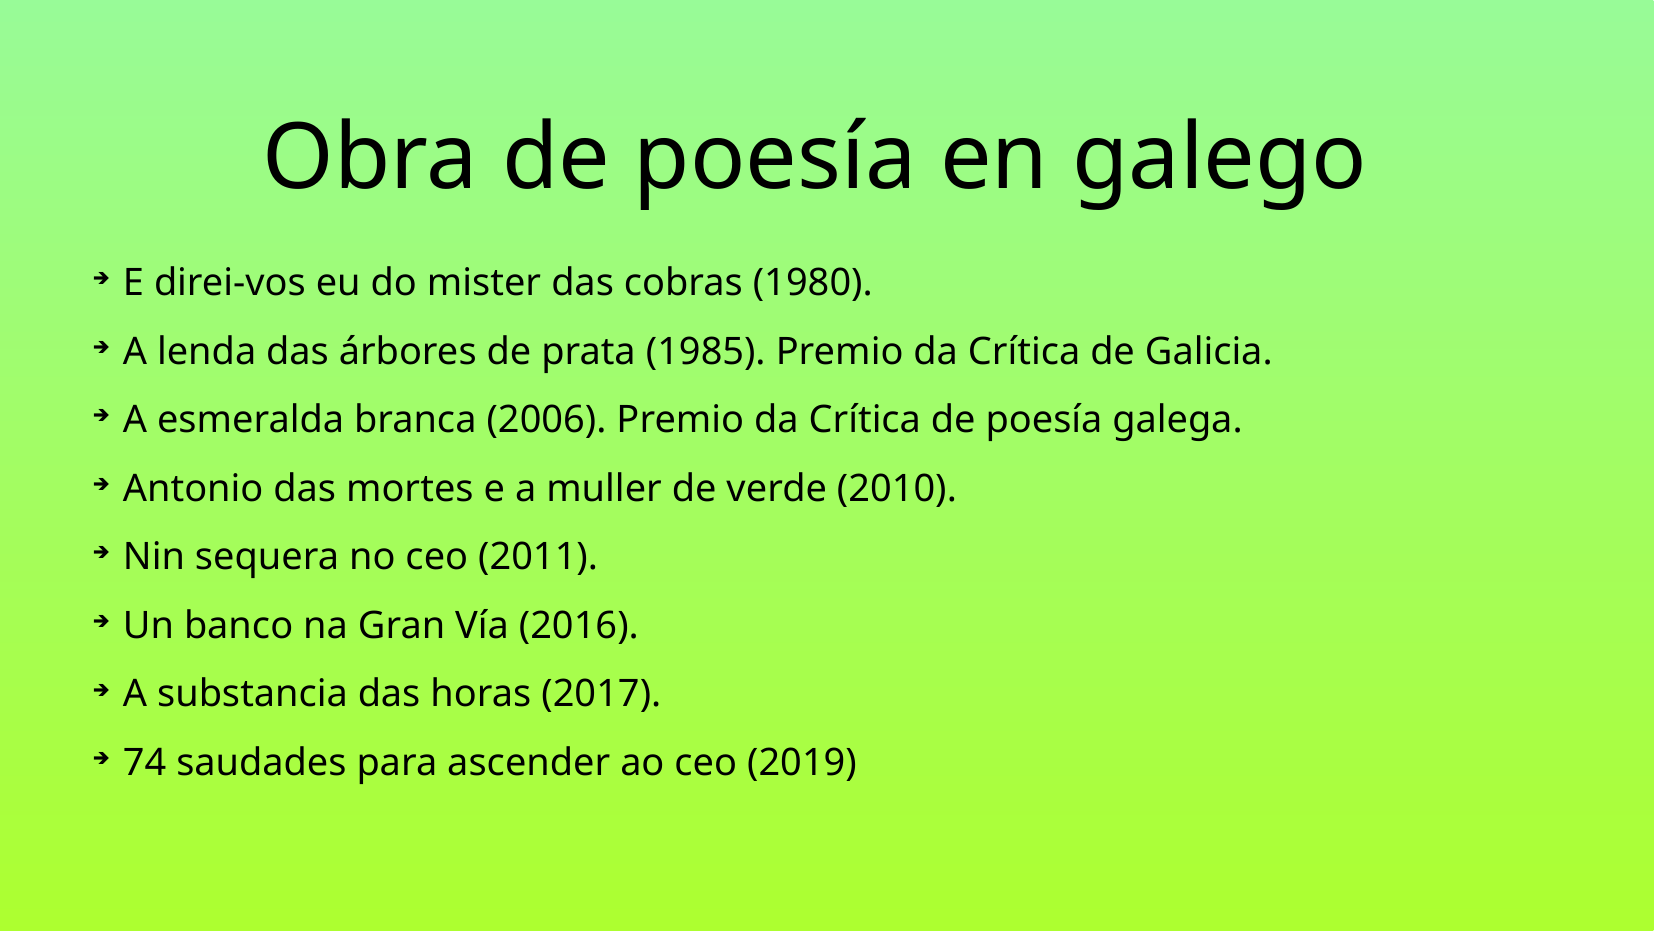

# Obra de poesía en galego
E direi-vos eu do mister das cobras (1980).
A lenda das árbores de prata (1985). Premio da Crítica de Galicia.
A esmeralda branca (2006). Premio da Crítica de poesía galega.
Antonio das mortes e a muller de verde (2010).
Nin sequera no ceo (2011).
Un banco na Gran Vía (2016).
A substancia das horas (2017).
74 saudades para ascender ao ceo (2019)